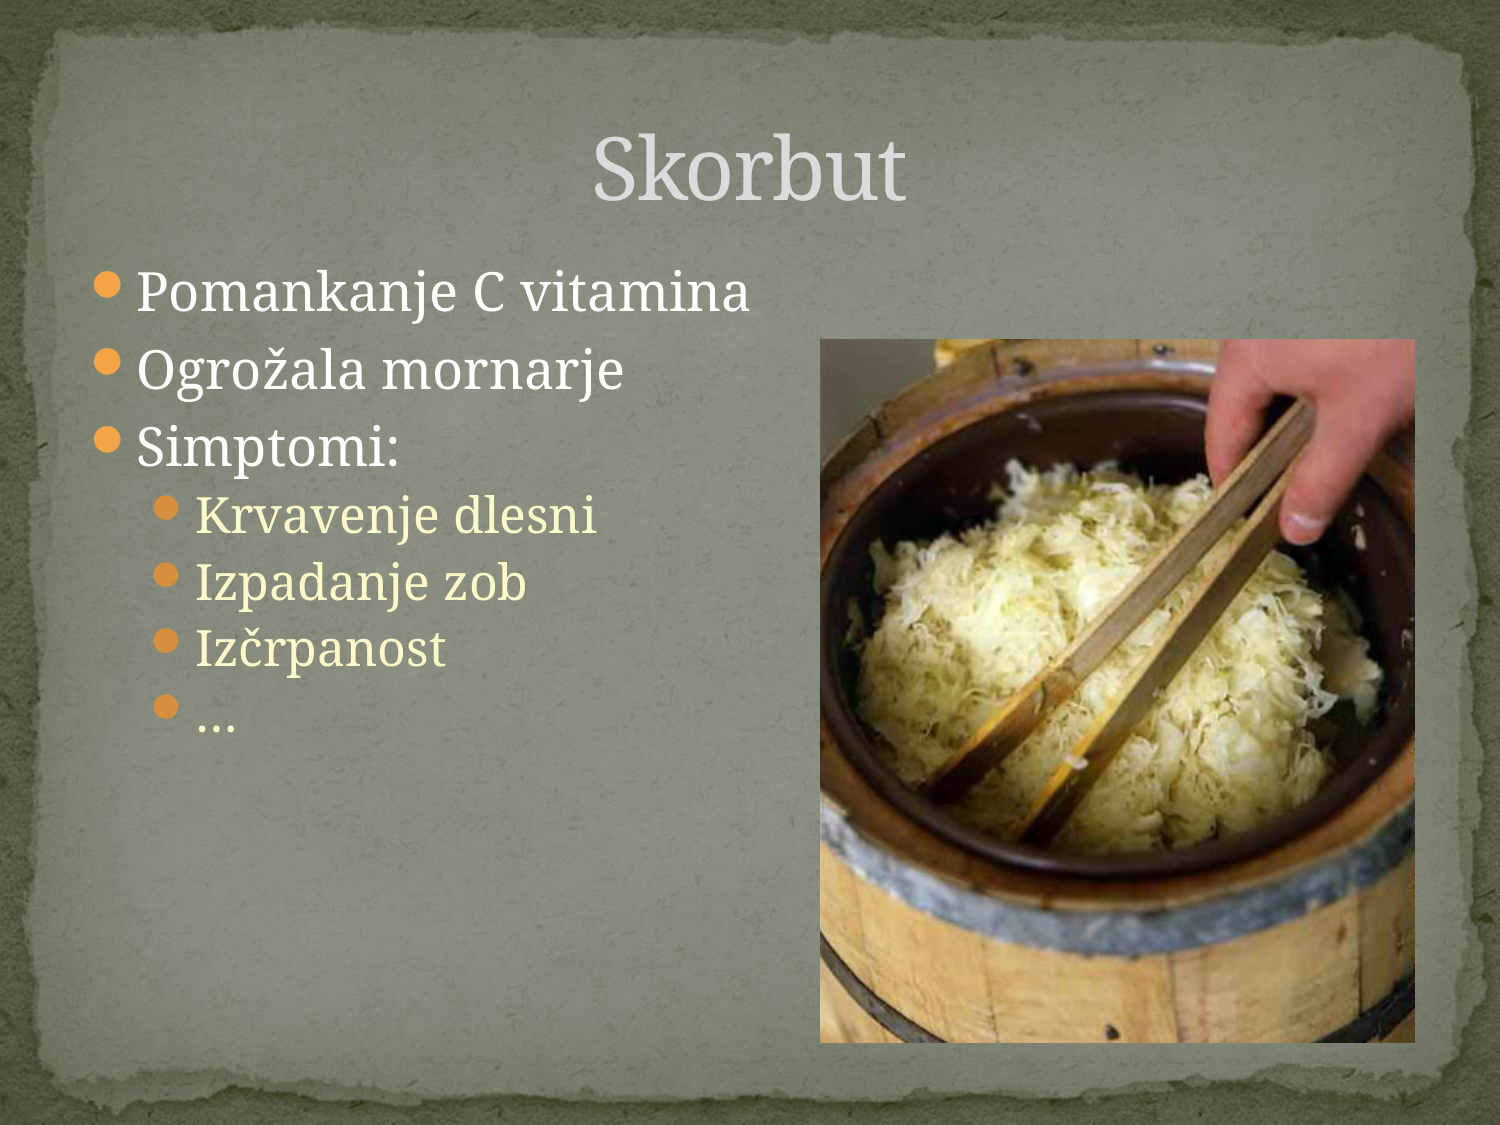

Skorbut
# Pomankanje C vitamina
Ogrožala mornarje
Simptomi:
Krvavenje dlesni
Izpadanje zob
Izčrpanost
…